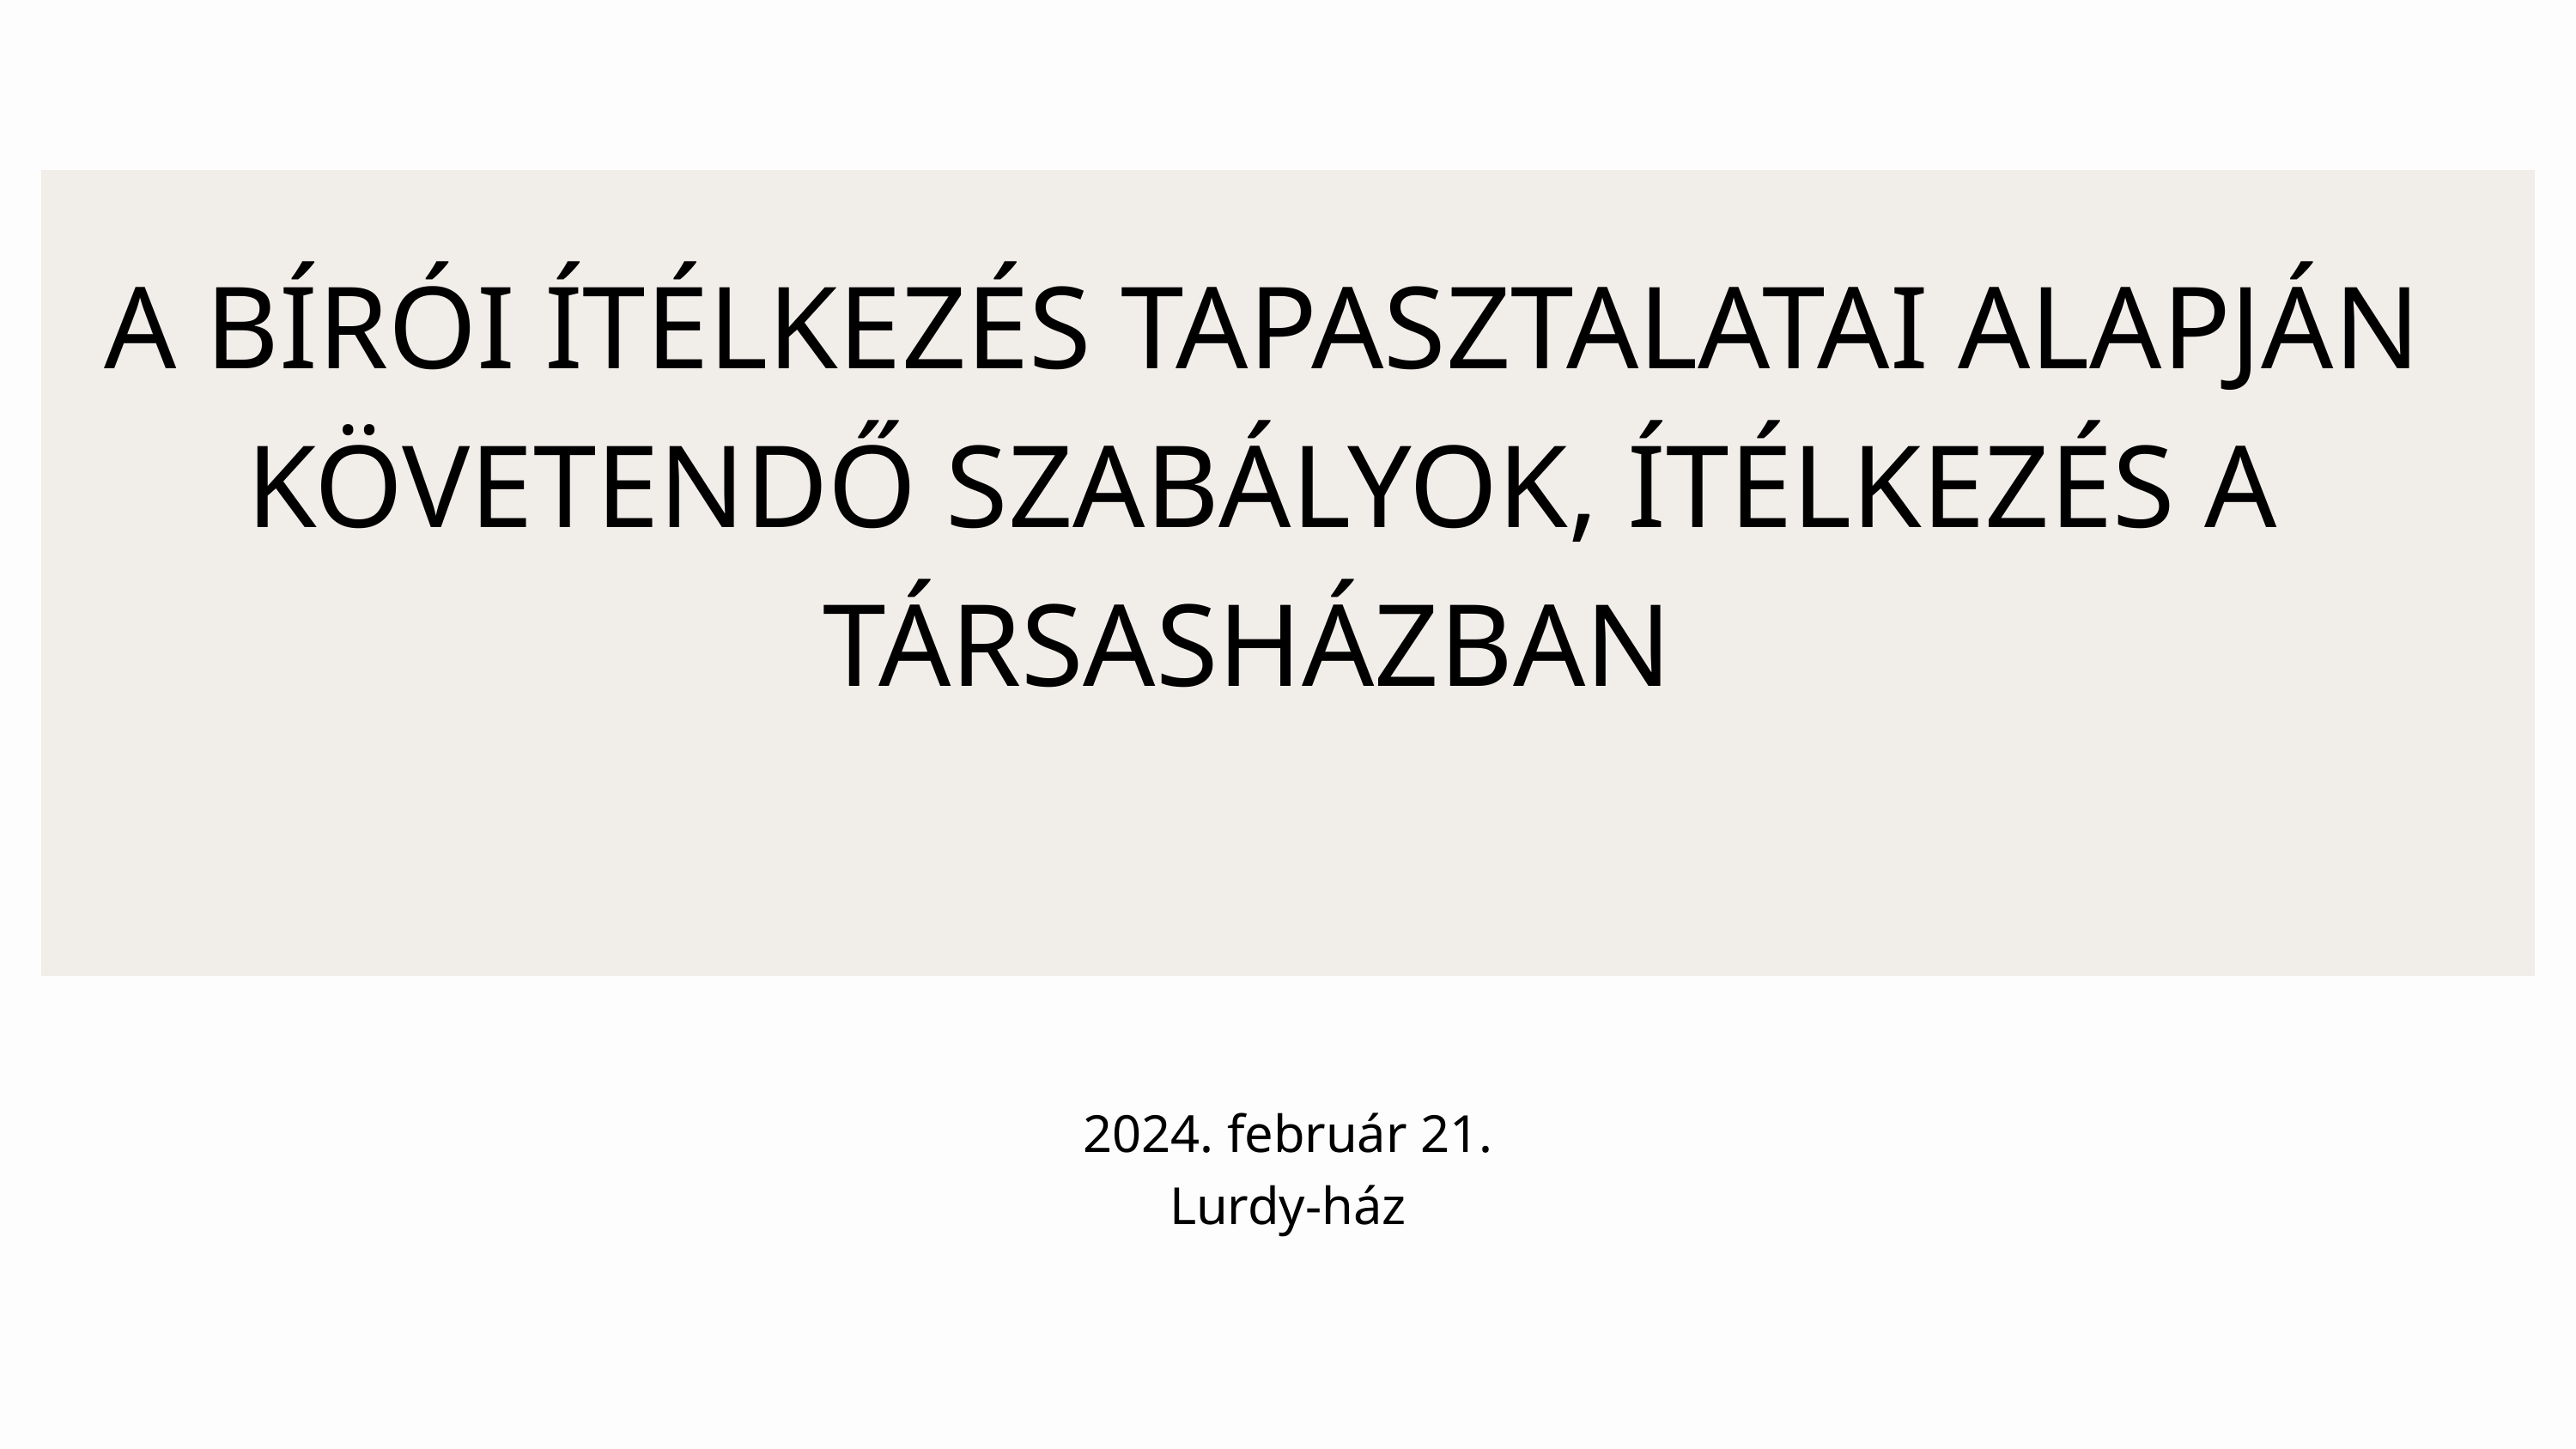

A BÍRÓI ÍTÉLKEZÉS TAPASZTALATAI ALAPJÁN KÖVETENDŐ SZABÁLYOK, ÍTÉLKEZÉS A TÁRSASHÁZBAN
2024. február 21.
Lurdy-ház